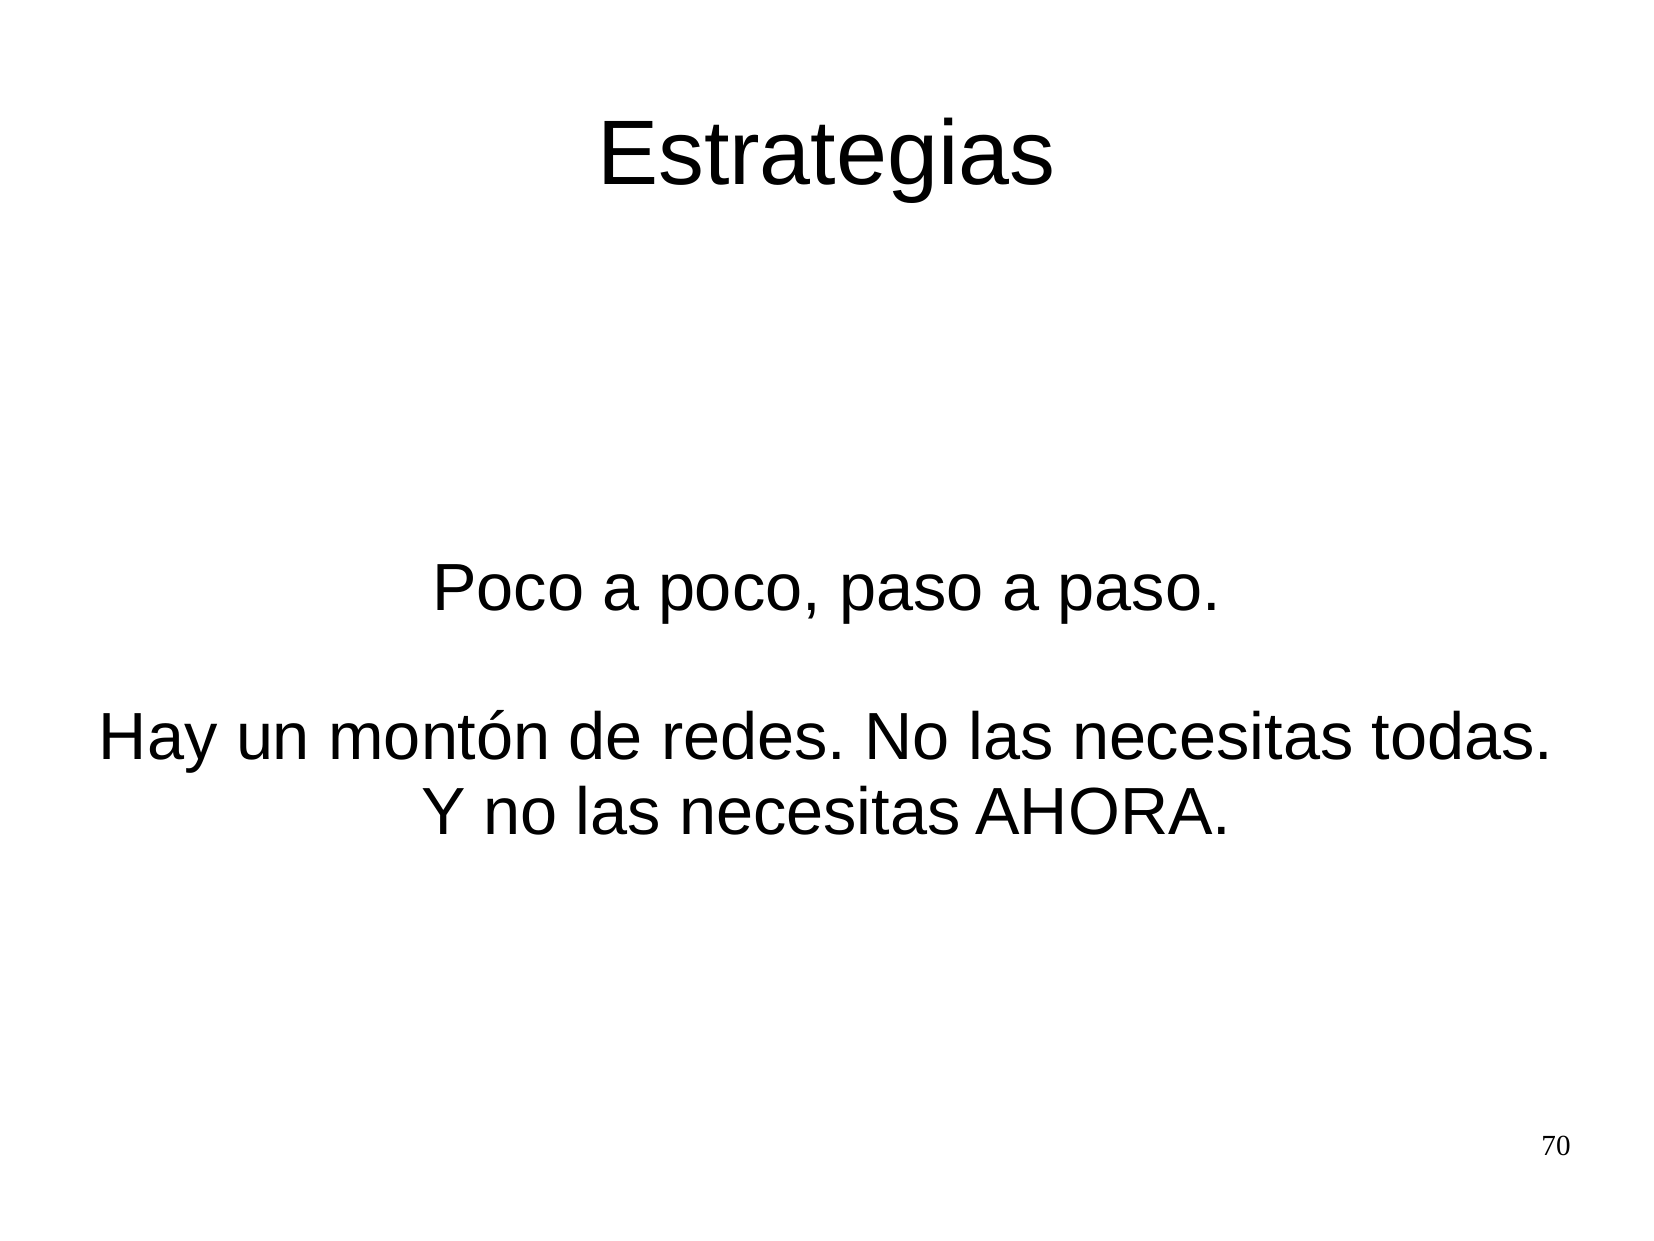

# Estrategias
Poco a poco, paso a paso.
Hay un montón de redes. No las necesitas todas. Y no las necesitas AHORA.
70